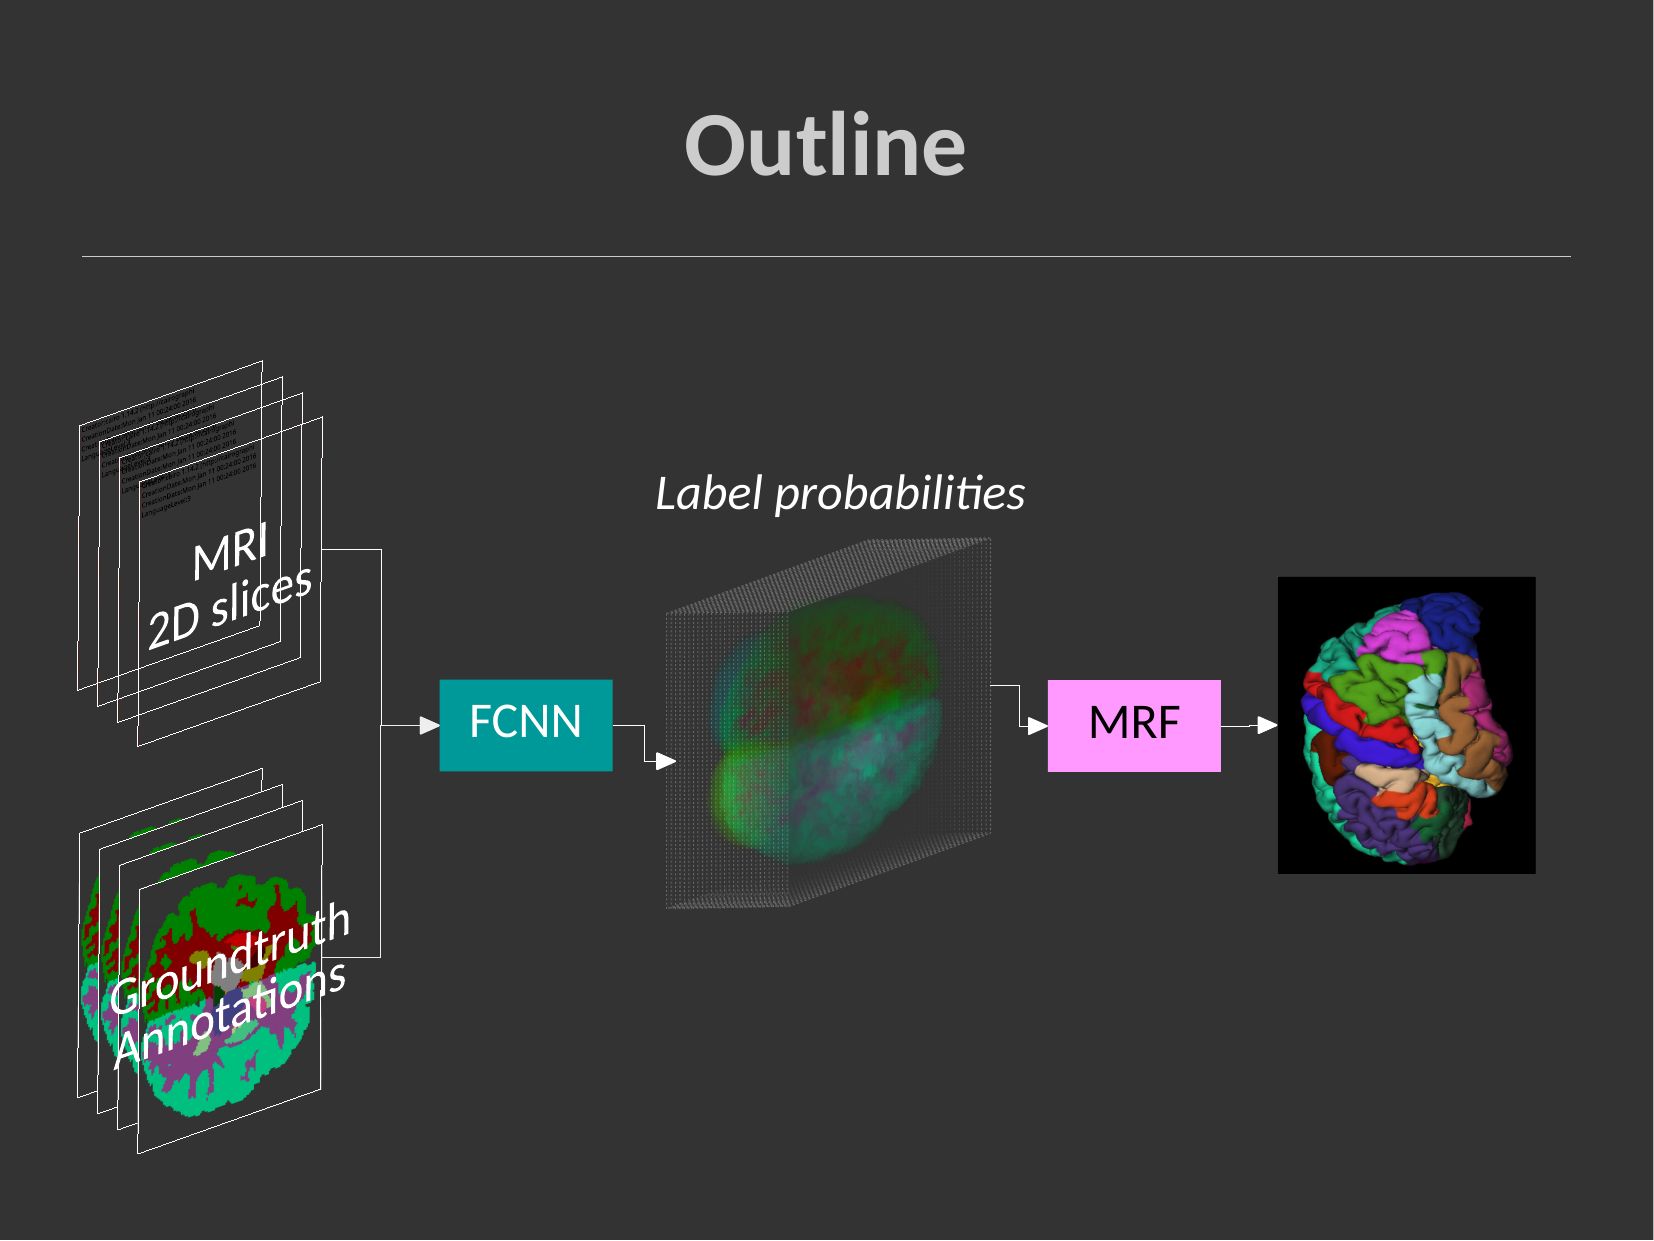

# Outline
MRI
2D slices
Label probabilities
FCNN
MRF
Groundtruth
Annotations